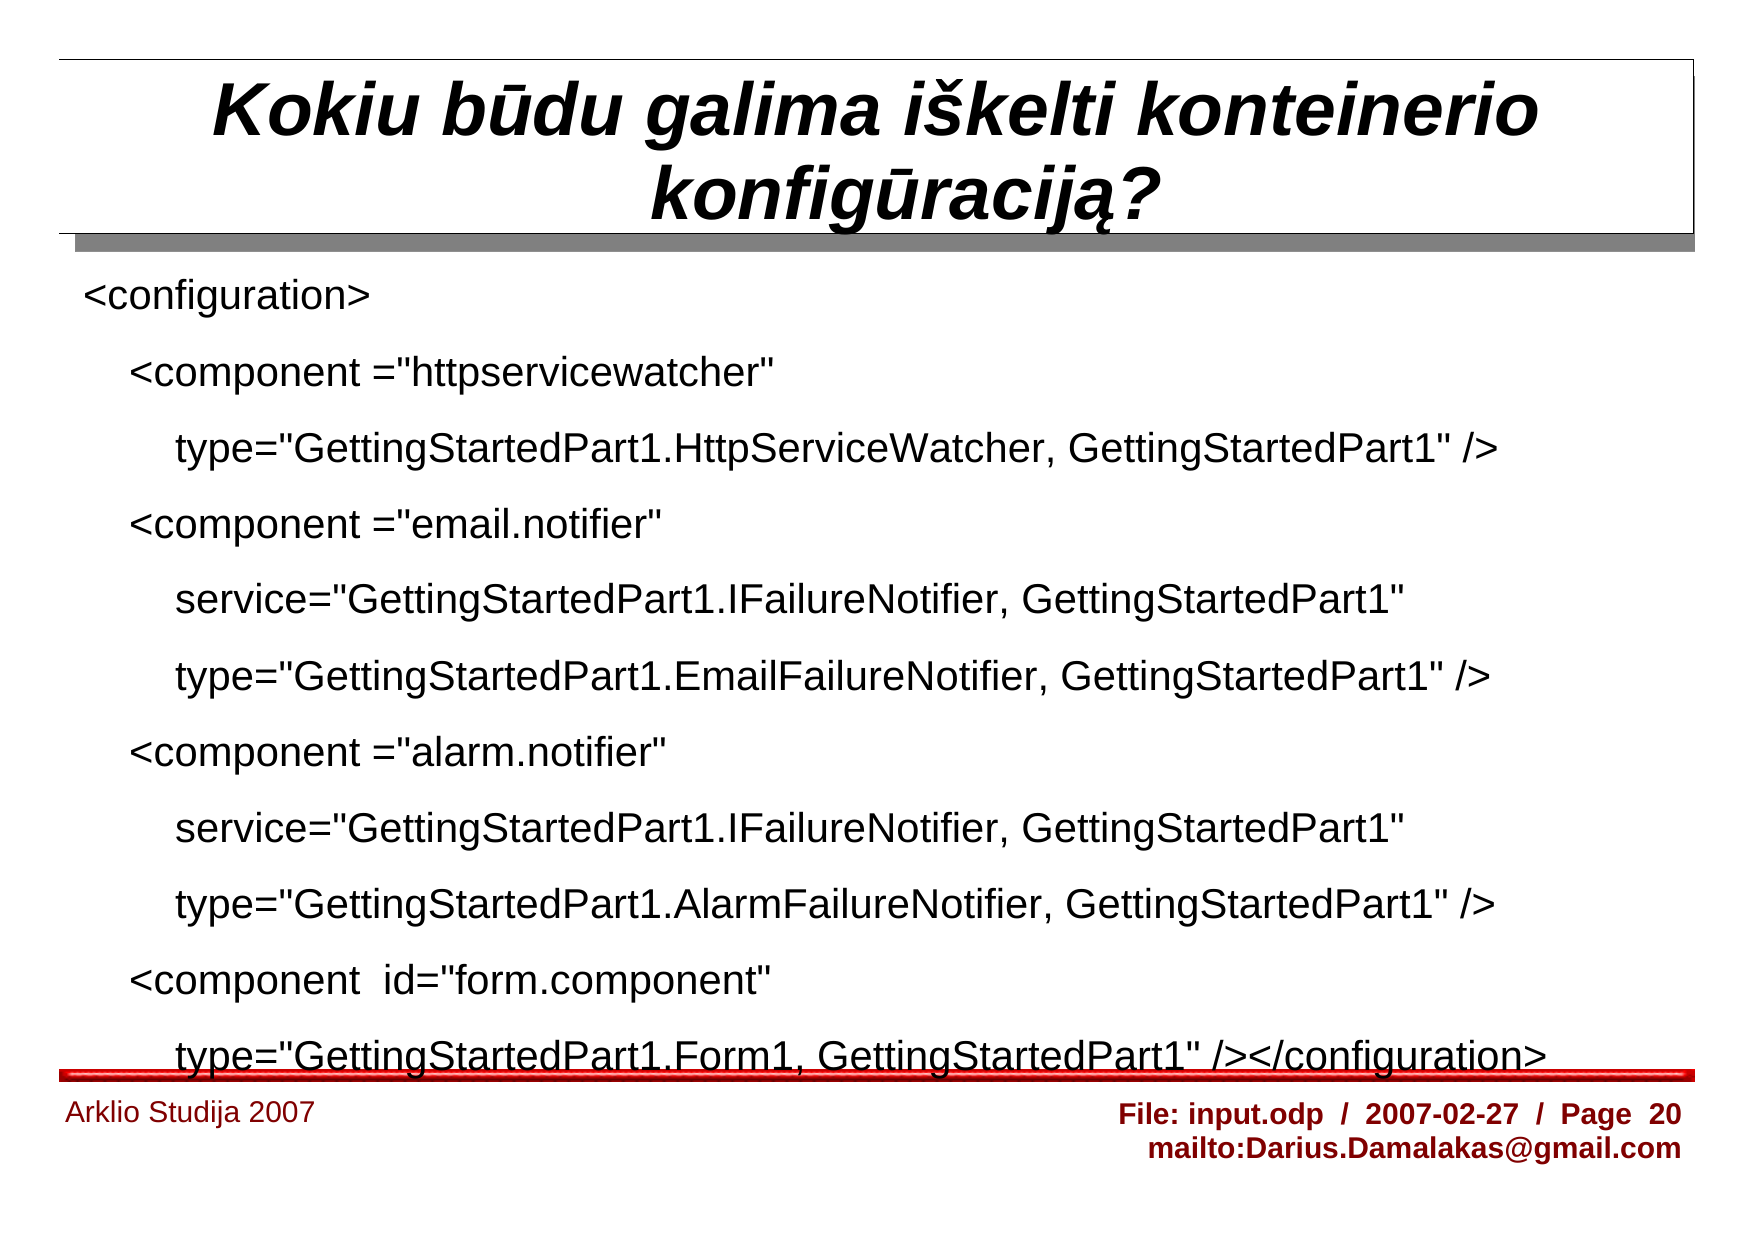

# Kokiu būdu galima iškelti konteinerio konfigūraciją?
<configuration>
 <component ="httpservicewatcher"
 type="GettingStartedPart1.HttpServiceWatcher, GettingStartedPart1" />
 <component ="email.notifier"
 service="GettingStartedPart1.IFailureNotifier, GettingStartedPart1"
 type="GettingStartedPart1.EmailFailureNotifier, GettingStartedPart1" />
 <component ="alarm.notifier"
 service="GettingStartedPart1.IFailureNotifier, GettingStartedPart1"
 type="GettingStartedPart1.AlarmFailureNotifier, GettingStartedPart1" />
 <component id="form.component"
 type="GettingStartedPart1.Form1, GettingStartedPart1" /></configuration>